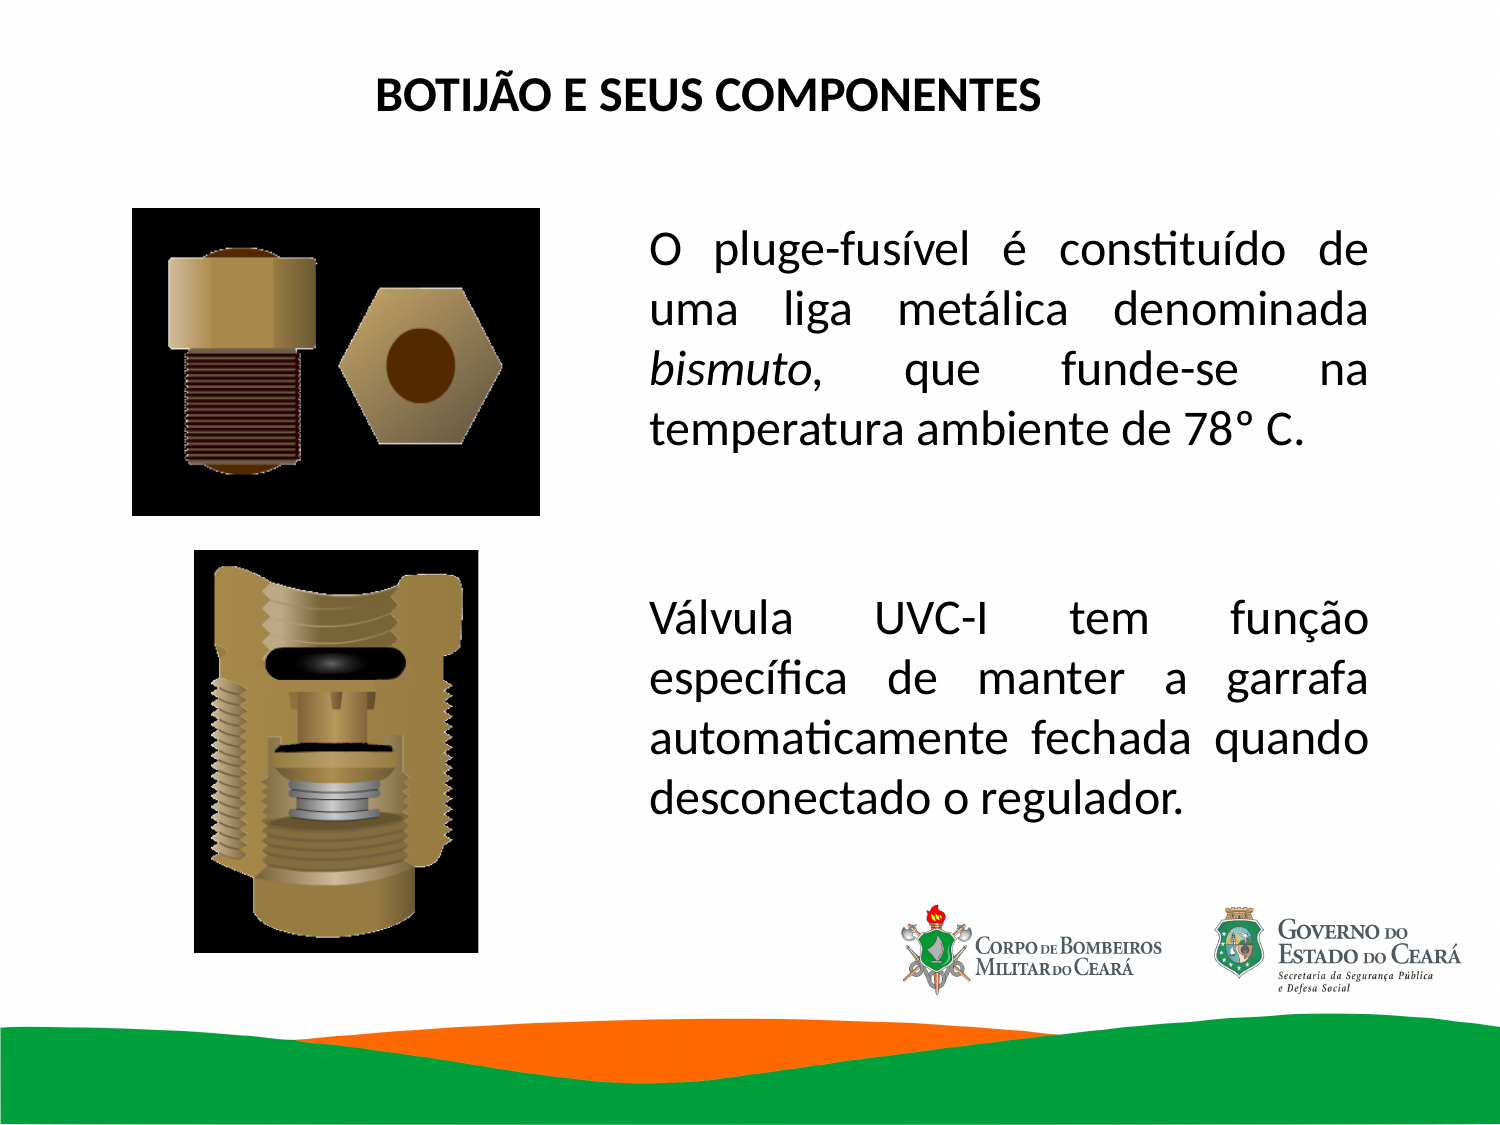

BOTIJÃO E SEUS COMPONENTES
O pluge-fusível é constituído de uma liga metálica denominada bismuto, que funde-se na temperatura ambiente de 78º C.
Válvula UVC-I tem função específica de manter a garrafa automaticamente fechada quando desconectado o regulador.